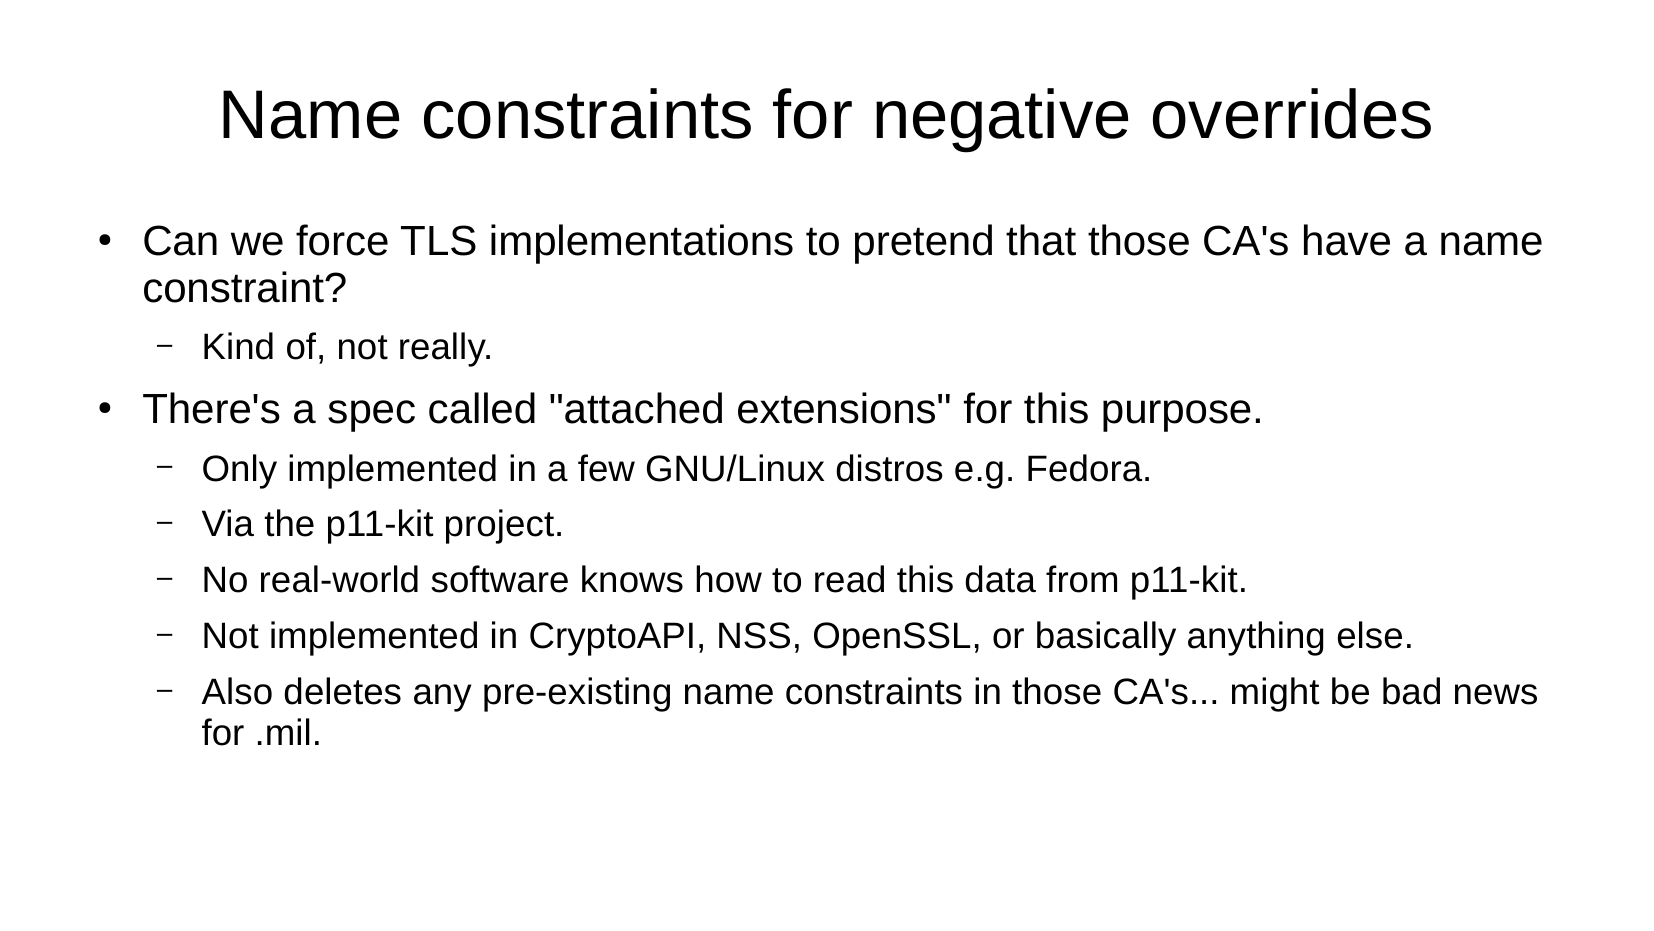

# Name constraints for negative overrides
Can we force TLS implementations to pretend that those CA's have a name constraint?
Kind of, not really.
There's a spec called "attached extensions" for this purpose.
Only implemented in a few GNU/Linux distros e.g. Fedora.
Via the p11-kit project.
No real-world software knows how to read this data from p11-kit.
Not implemented in CryptoAPI, NSS, OpenSSL, or basically anything else.
Also deletes any pre-existing name constraints in those CA's... might be bad news for .mil.